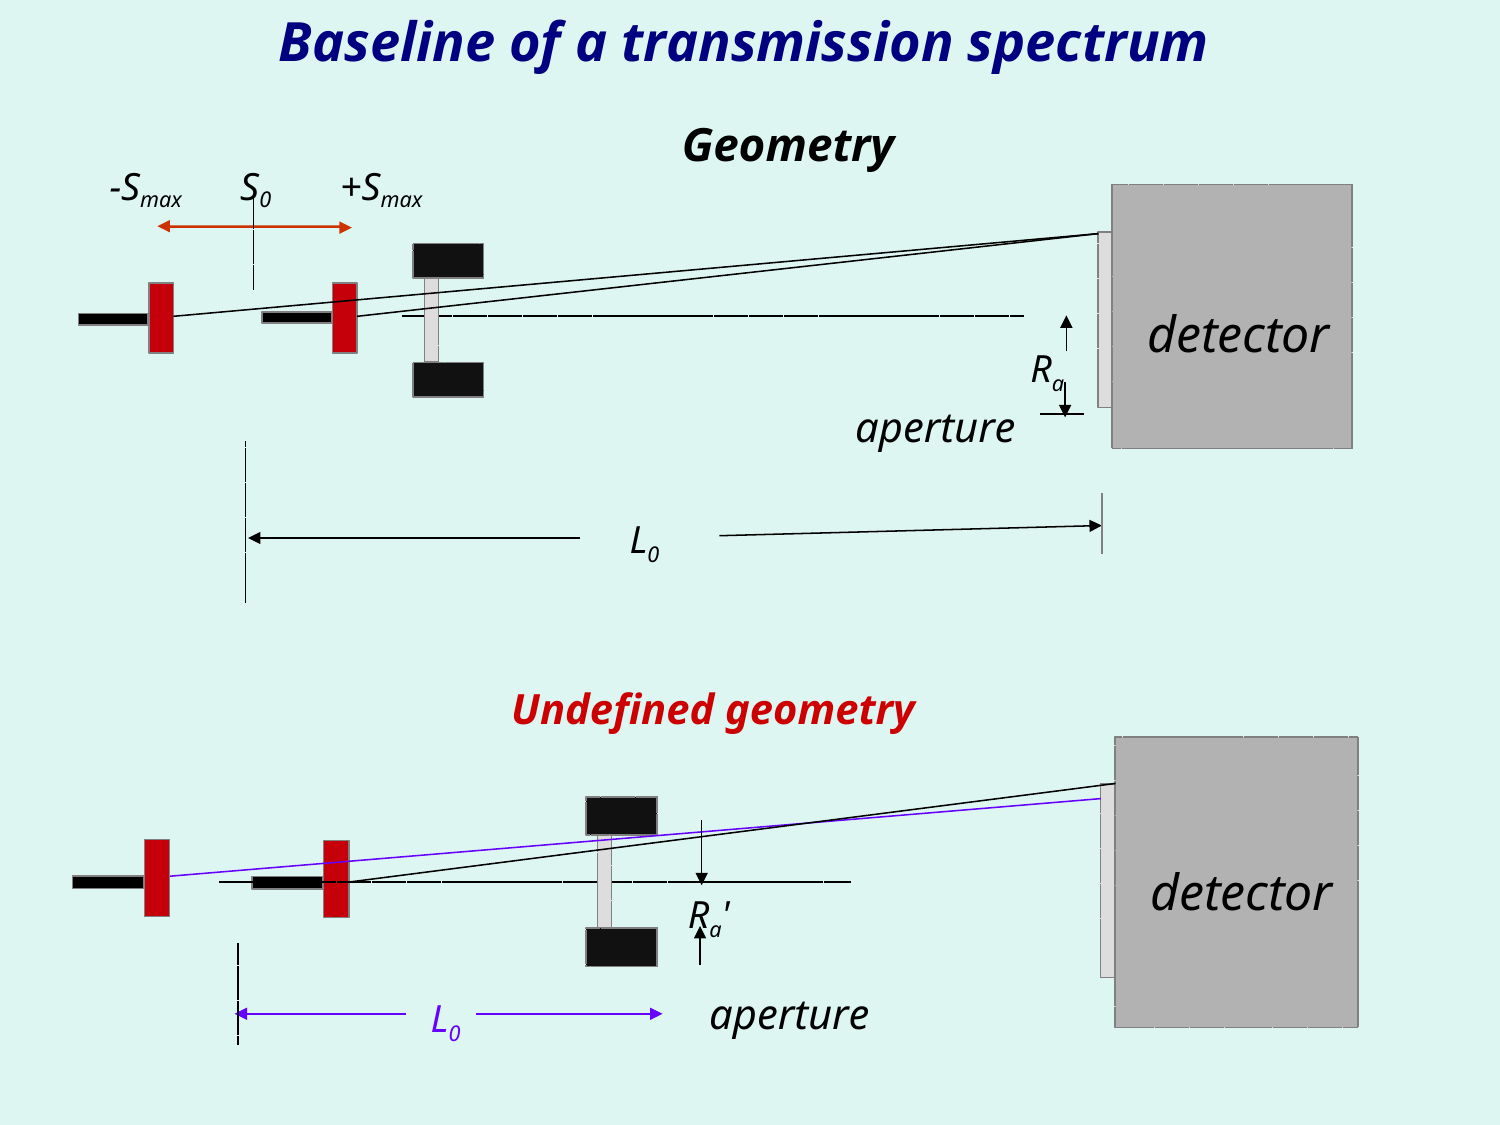

Baseline of a transmission spectrum
Geometry
 -Smax
S0
+Smax
detector
Ra
aperture
L0
Undefined geometry
detector
Ra'
aperture
L0